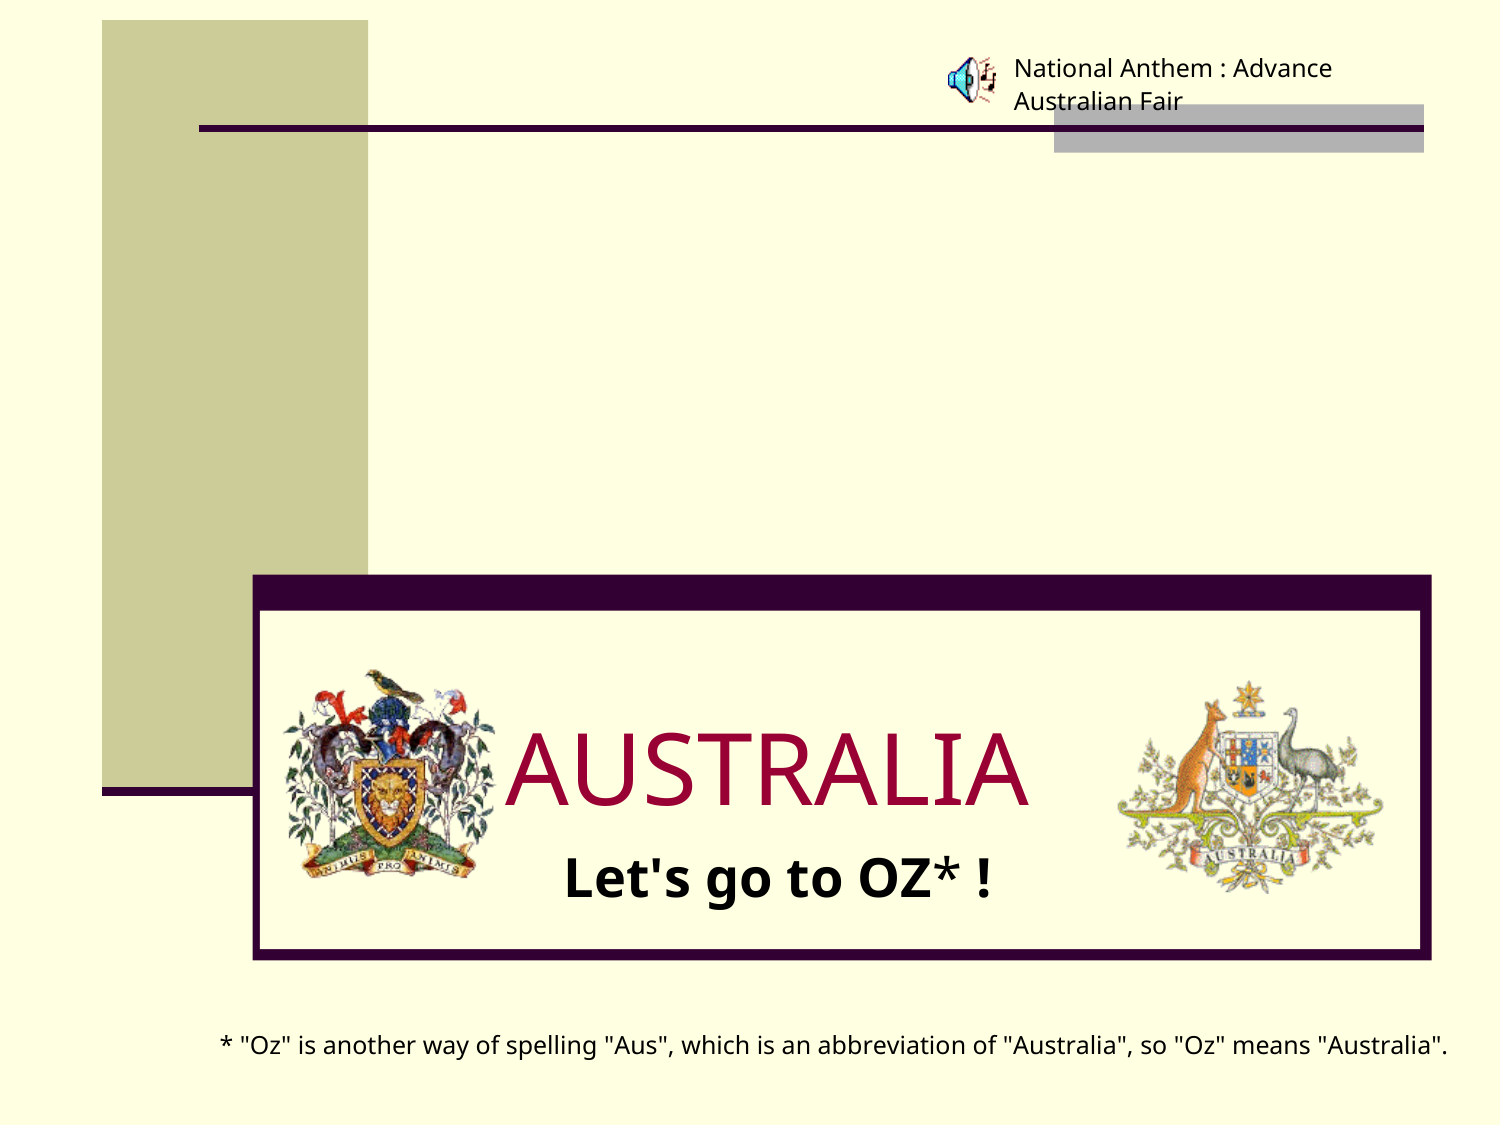

National Anthem : Advance Australian Fair
AUSTRALIA
Let's go to OZ* !
* "Oz" is another way of spelling "Aus", which is an abbreviation of "Australia", so "Oz" means "Australia".